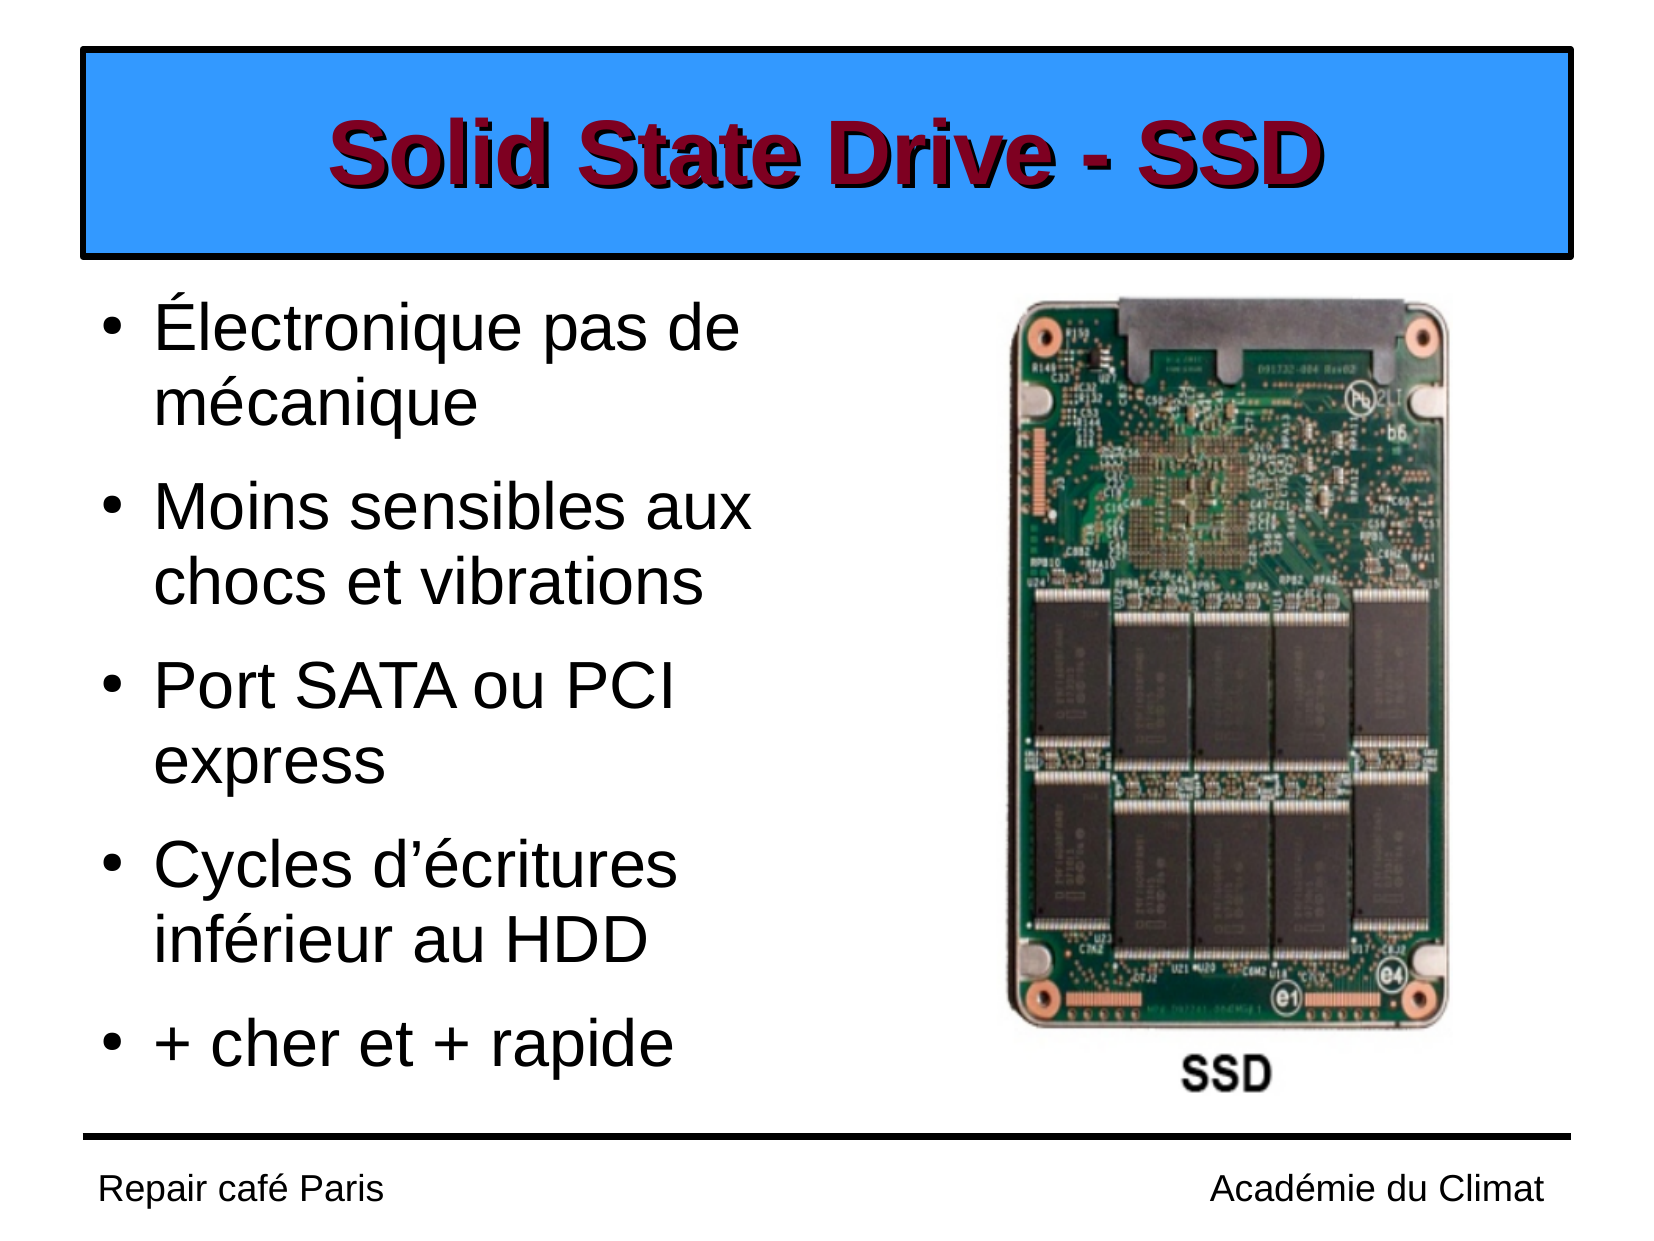

# Solid State Drive - SSD
Électronique pas de mécanique
Moins sensibles aux chocs et vibrations
Port SATA ou PCI express
Cycles d’écritures inférieur au HDD
+ cher et + rapide
Repair café Paris	Académie du Climat